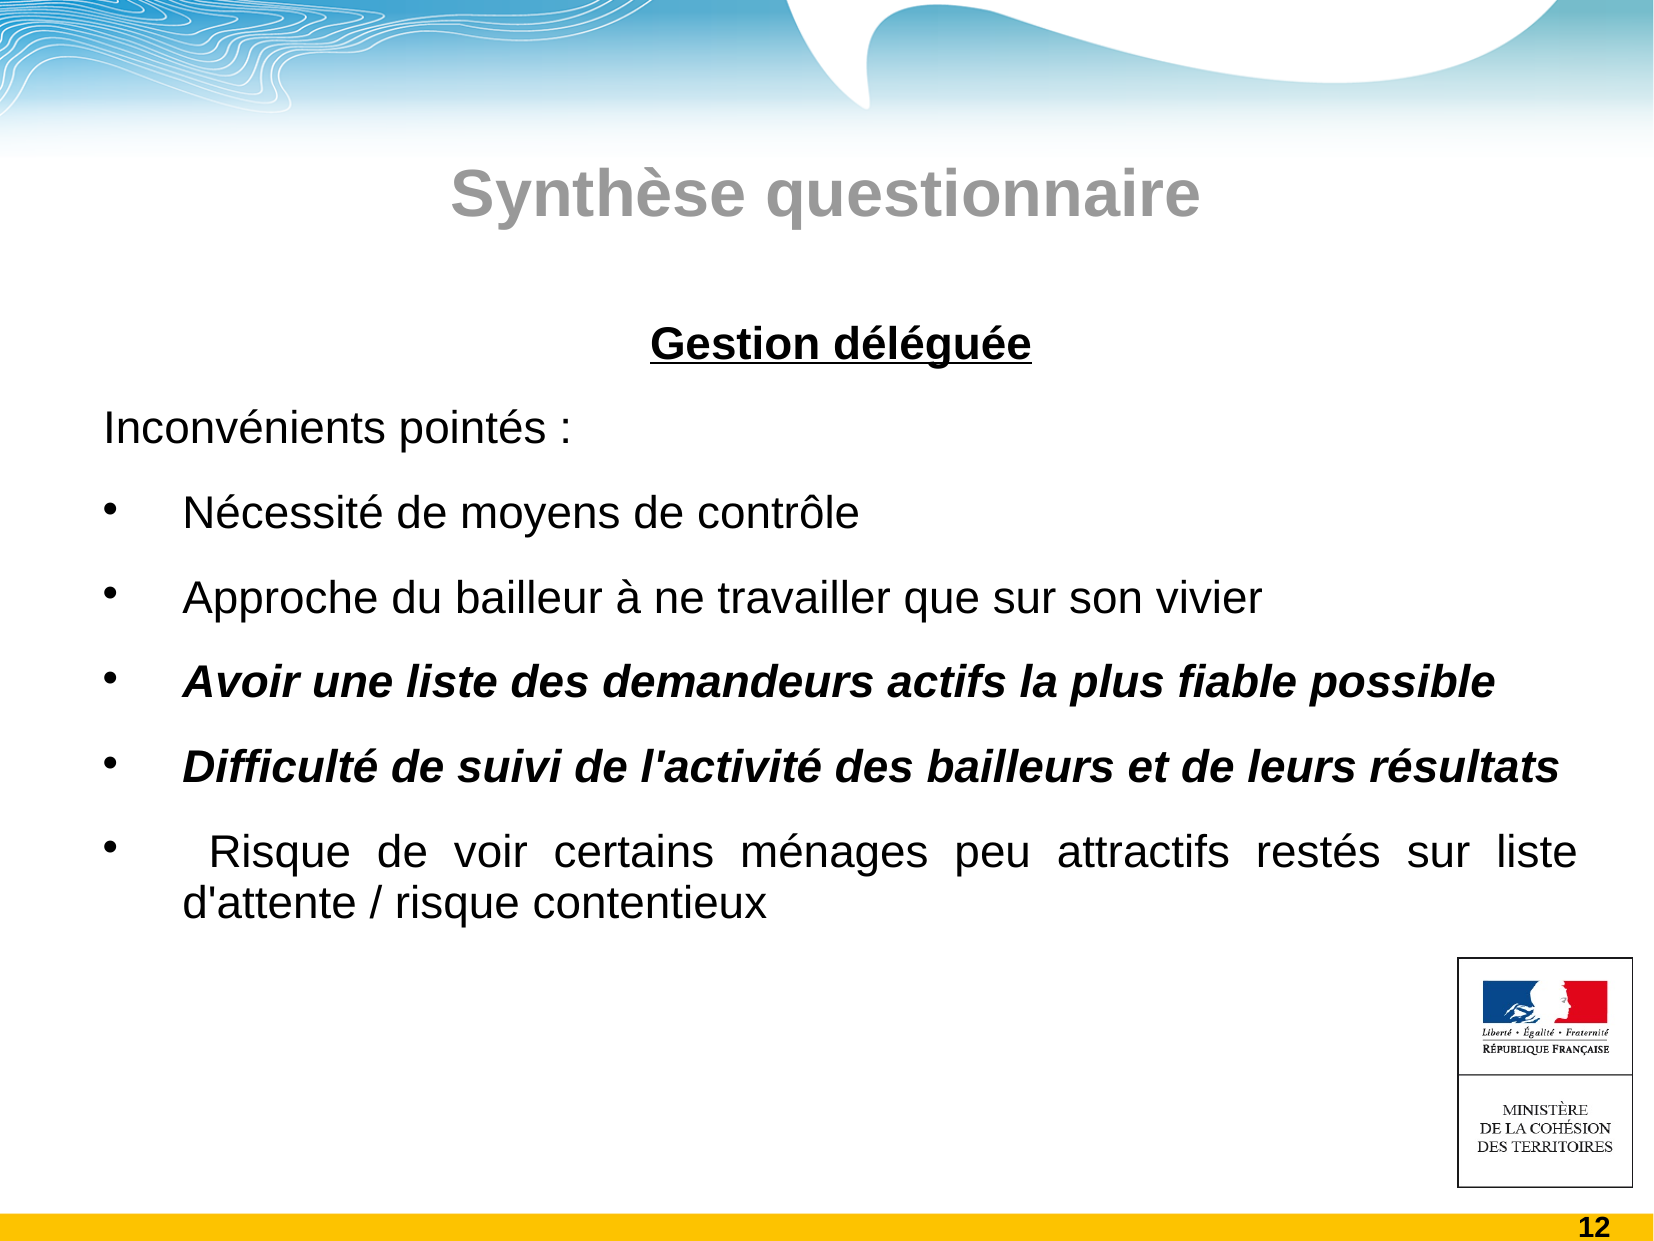

Synthèse questionnaire
Gestion déléguée
Inconvénients pointés :
Nécessité de moyens de contrôle
Approche du bailleur à ne travailler que sur son vivier
Avoir une liste des demandeurs actifs la plus fiable possible
Difficulté de suivi de l'activité des bailleurs et de leurs résultats
 Risque de voir certains ménages peu attractifs restés sur liste d'attente / risque contentieux